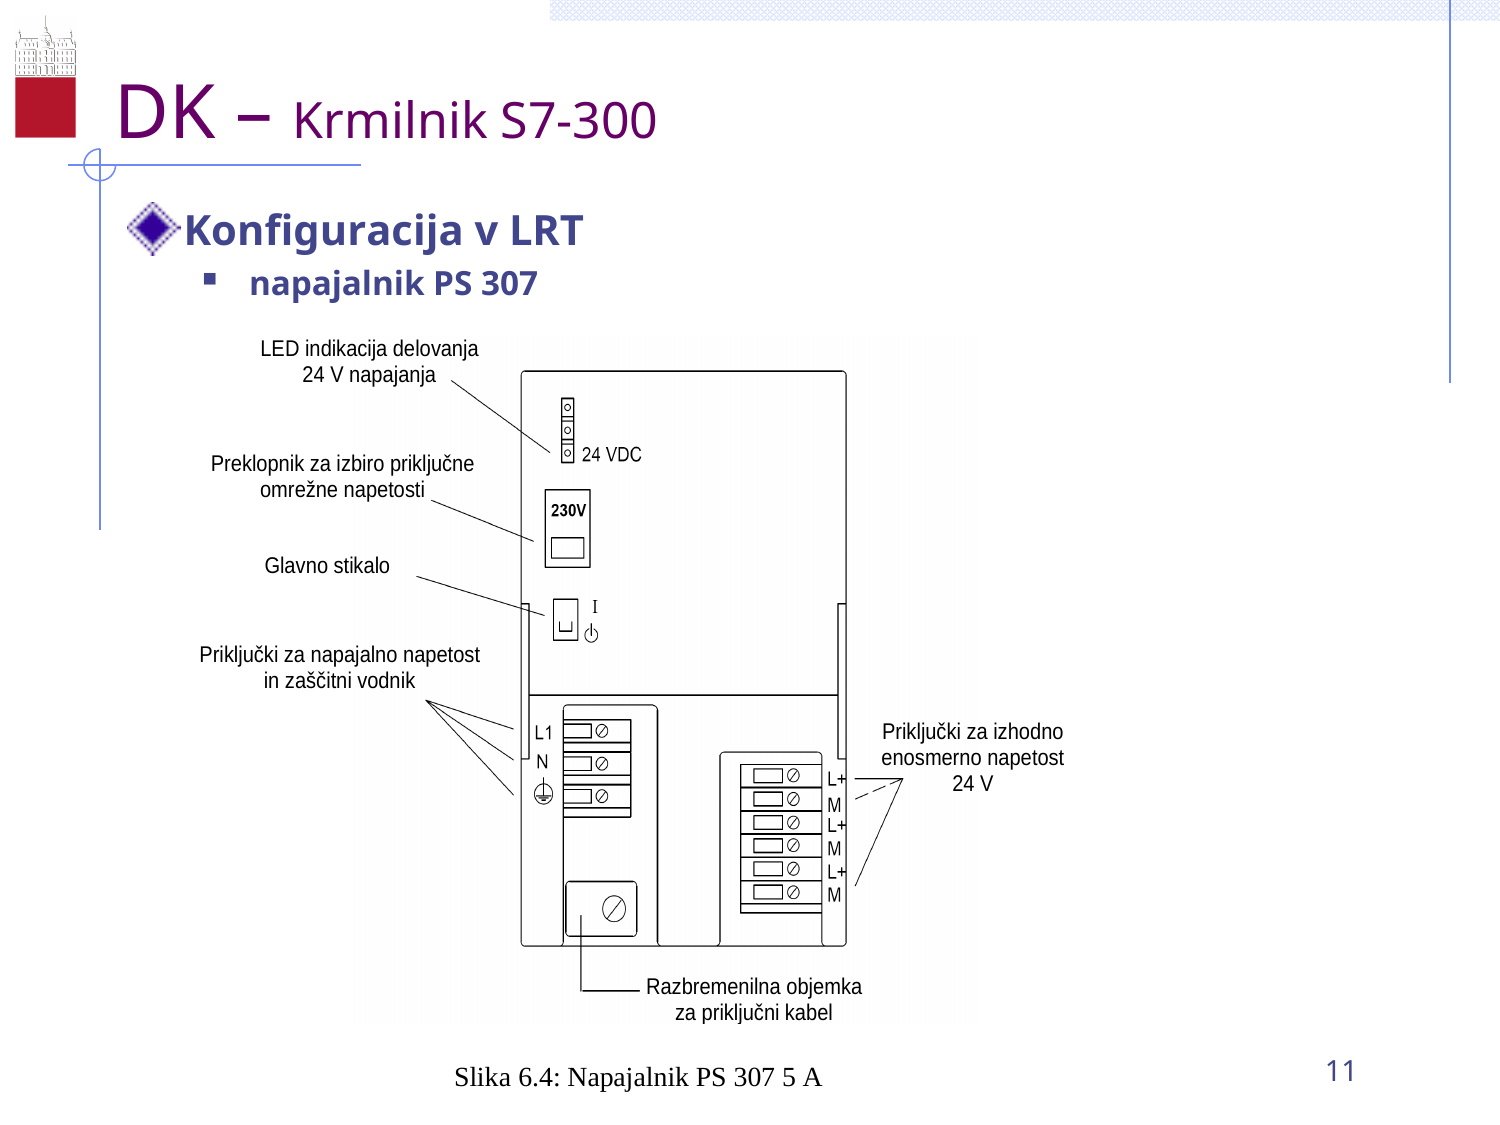

DK – Krmilnik S7-300
# Konfiguracija v LRT
napajalnik PS 307